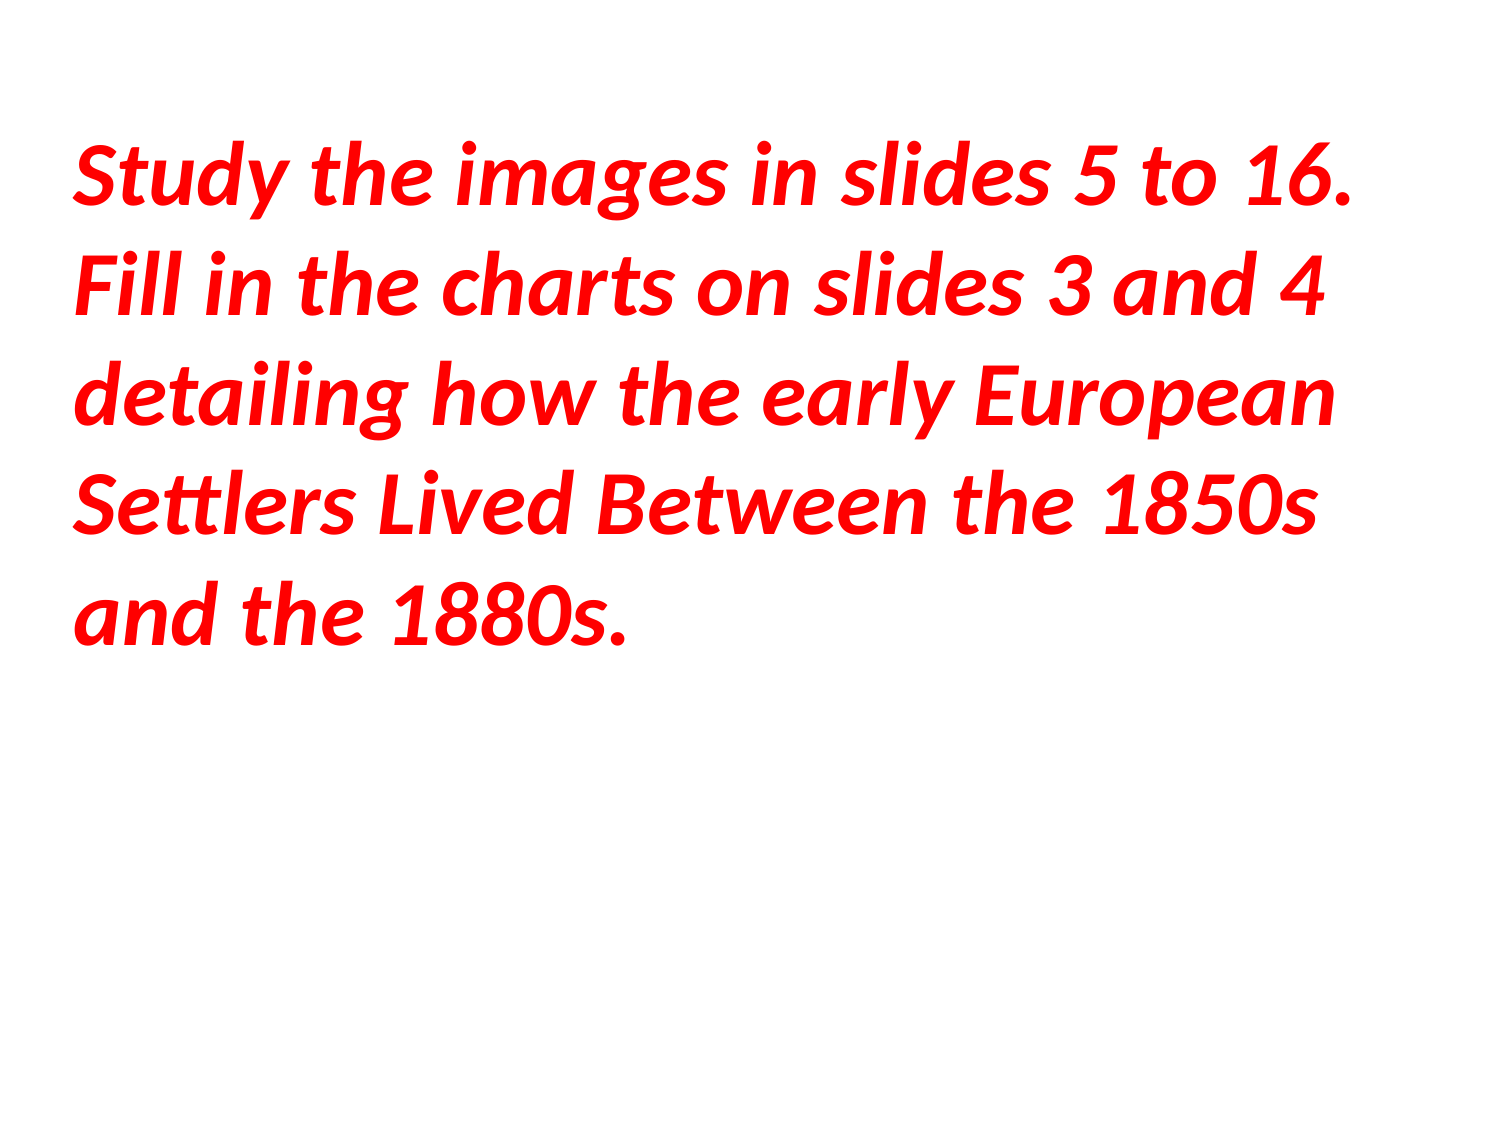

# Study the images in slides 5 to 16. Fill in the charts on slides 3 and 4 detailing how the early European Settlers Lived Between the 1850s and the 1880s.